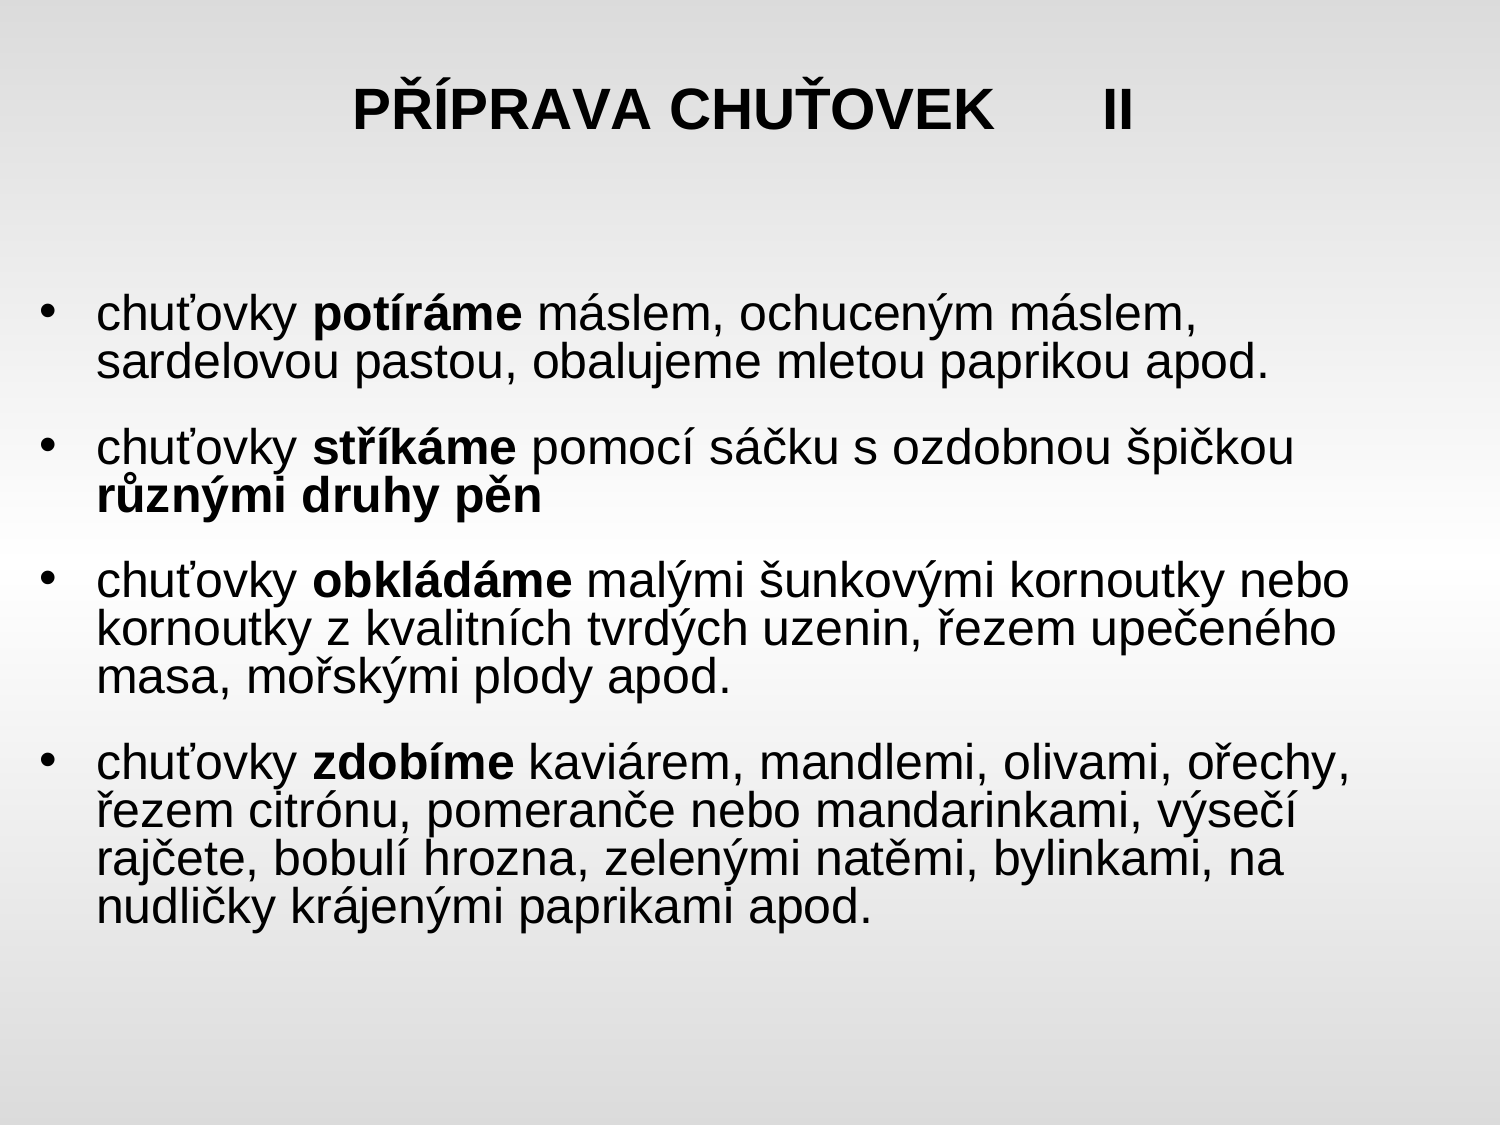

# PŘÍPRAVA CHUŤOVEK	II
chuťovky potíráme máslem, ochuceným máslem, sardelovou pastou, obalujeme mletou paprikou apod.
chuťovky stříkáme pomocí sáčku s ozdobnou špičkou různými druhy pěn
chuťovky obkládáme malými šunkovými kornoutky nebo kornoutky z kvalitních tvrdých uzenin, řezem upečeného masa, mořskými plody apod.
chuťovky zdobíme kaviárem, mandlemi, olivami, ořechy, řezem citrónu, pomeranče nebo mandarinkami, výsečí rajčete, bobulí hrozna, zelenými natěmi, bylinkami, na nudličky krájenými paprikami apod.